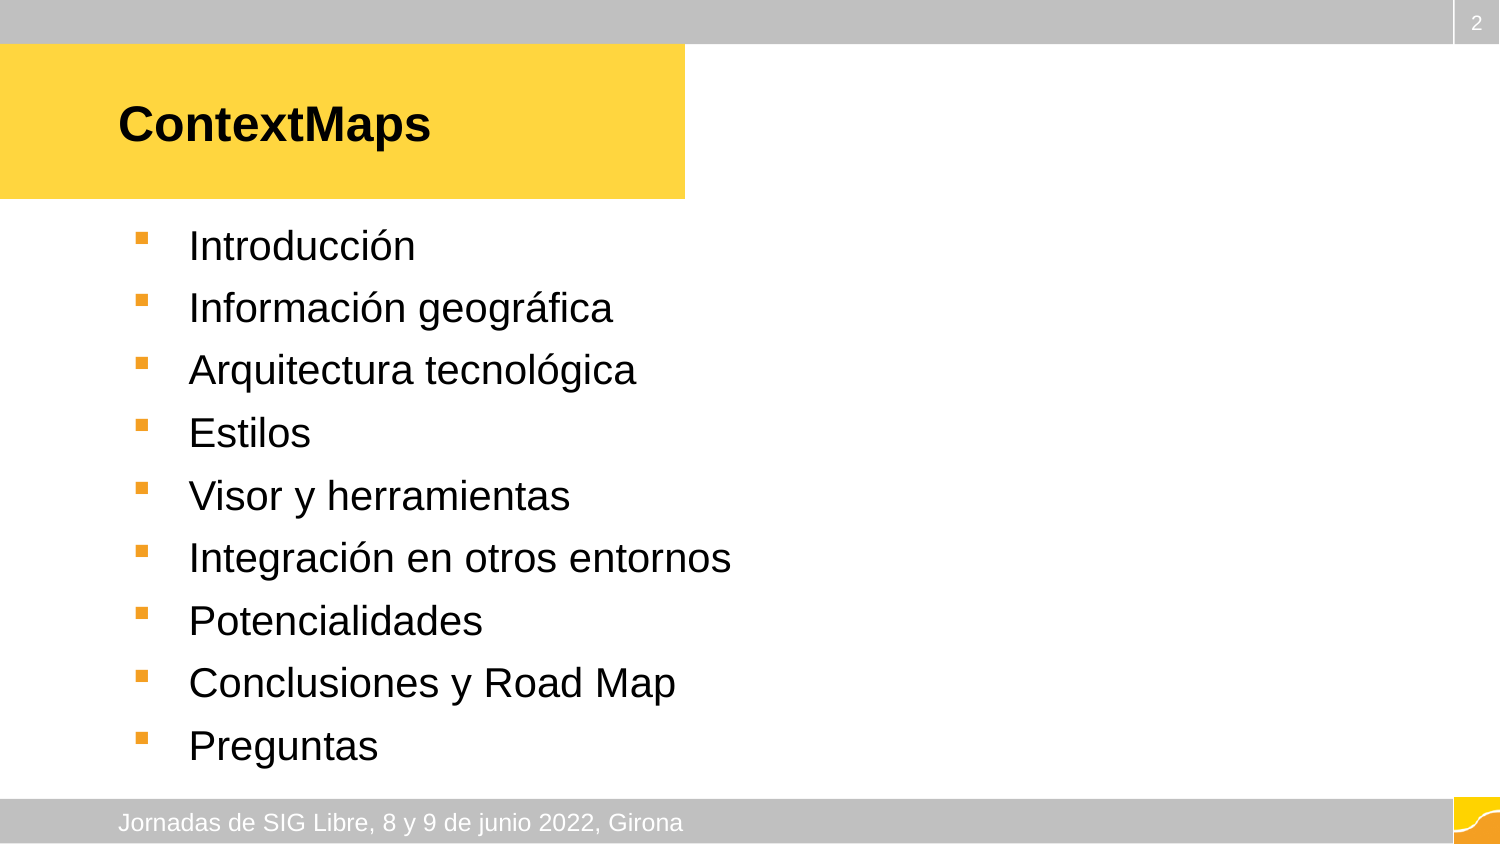

# ContextMaps
Introducción
Información geográfica
Arquitectura tecnológica
Estilos
Visor y herramientas
Integración en otros entornos
Potencialidades
Conclusiones y Road Map
Preguntas
Jornadas de SIG Libre, 8 y 9 de junio 2022, Girona